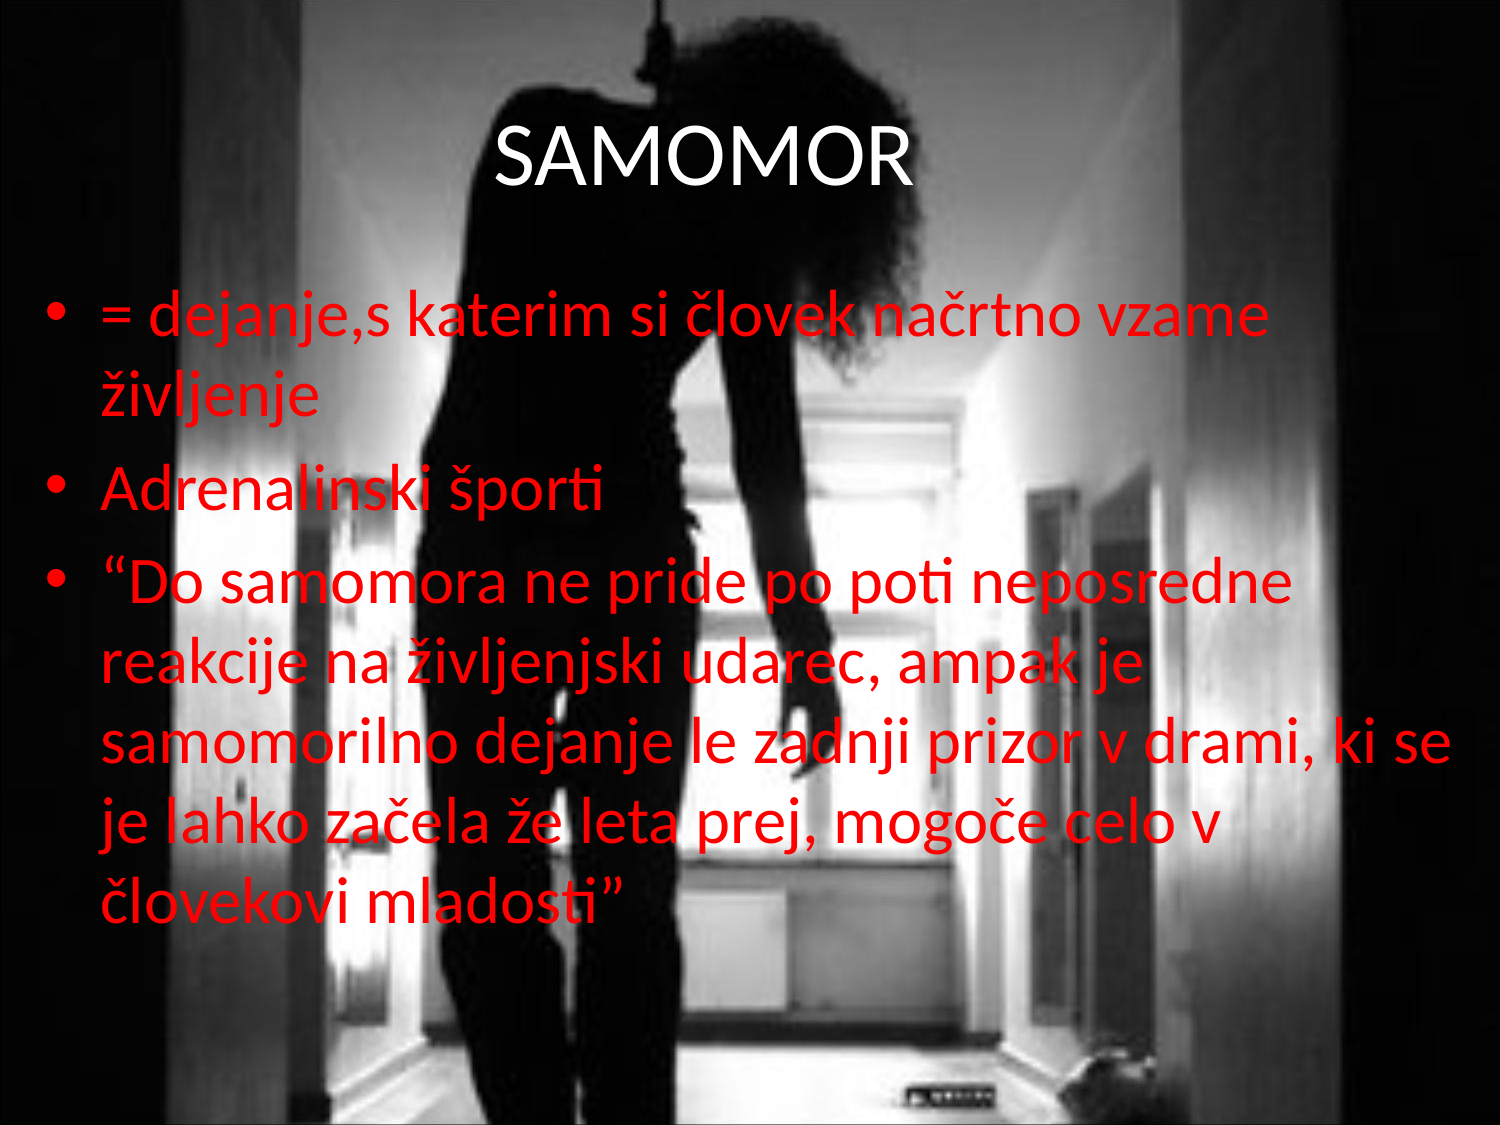

# SAMOMOR
= dejanje,s katerim si človek načrtno vzame življenje
Adrenalinski športi
“Do samomora ne pride po poti neposredne reakcije na življenjski udarec, ampak je samomorilno dejanje le zadnji prizor v drami, ki se je lahko začela že leta prej, mogoče celo v človekovi mladosti”